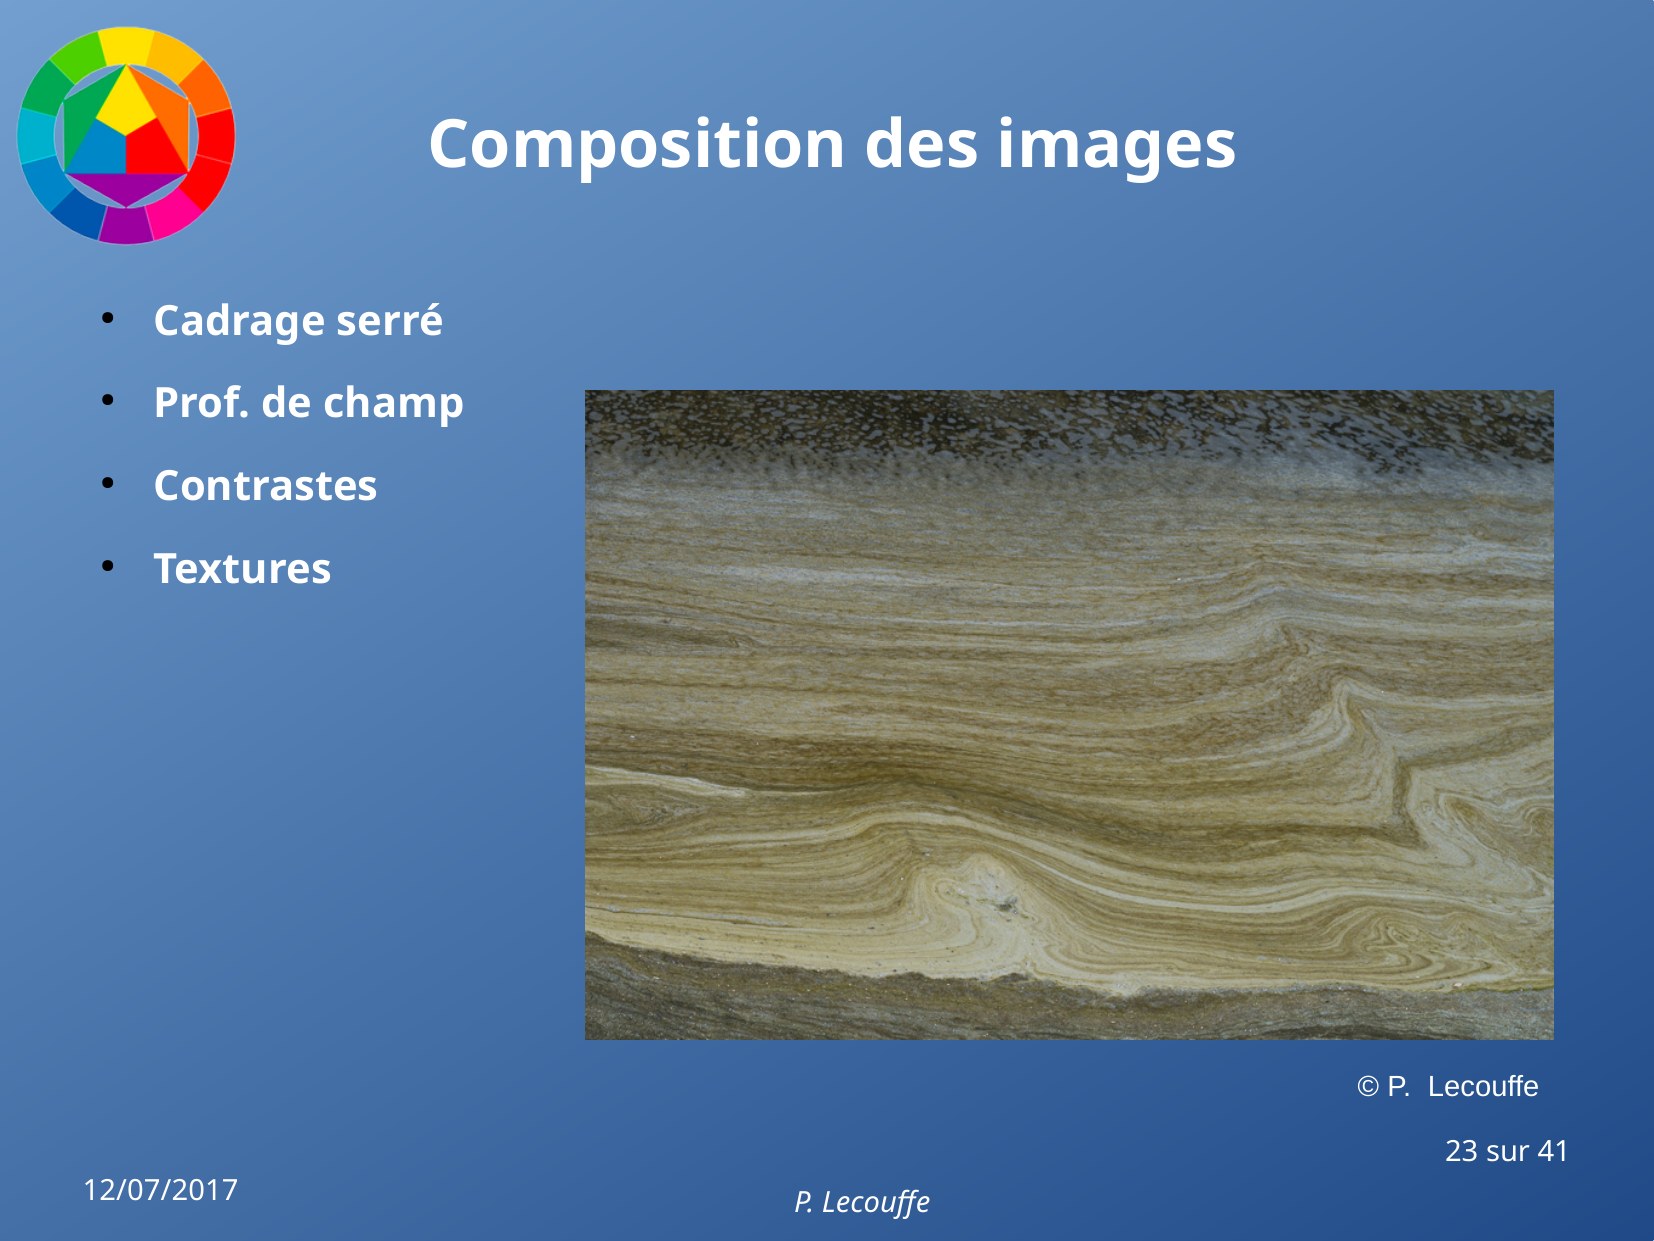

# Composition des images
Cadrage serré
Prof. de champ
Contrastes
Textures
 © P. Lecouffe
Bonjour
23